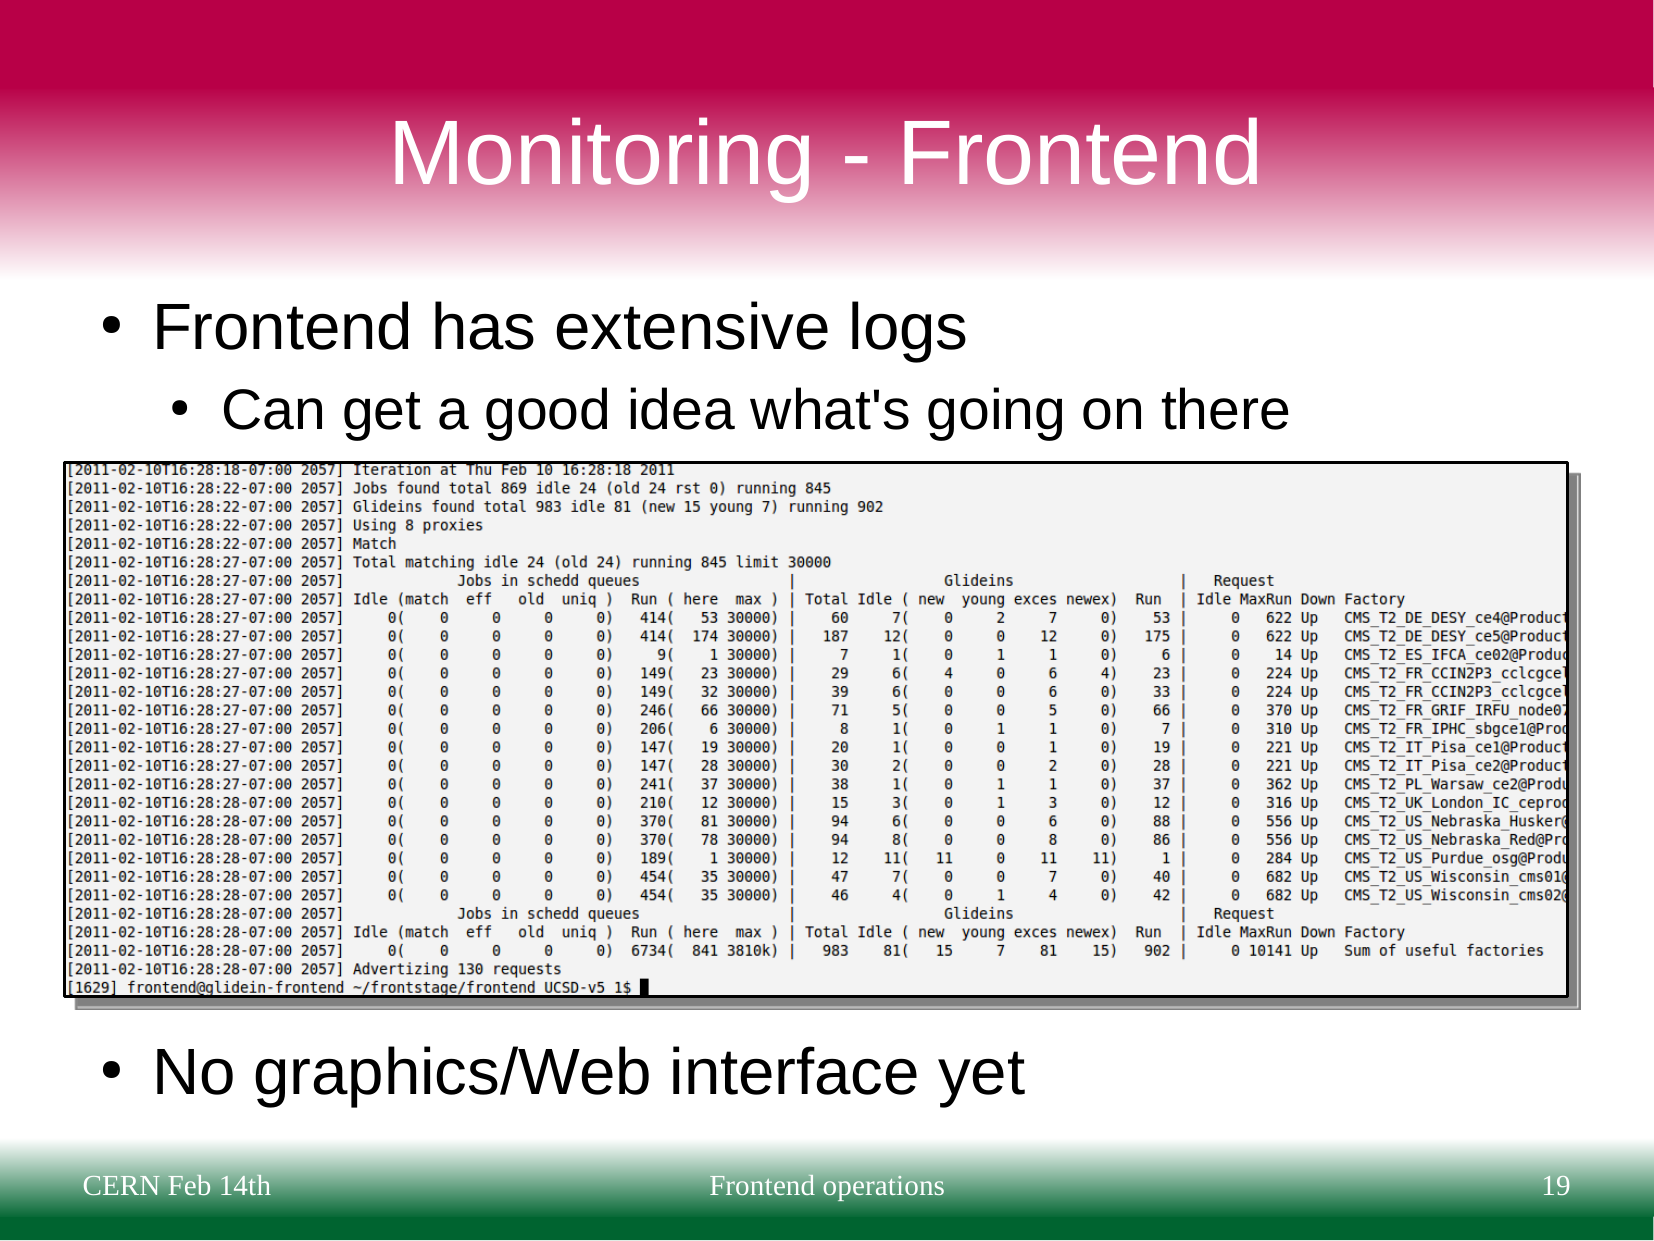

# Monitoring - Frontend
Frontend has extensive logs
Can get a good idea what's going on there
No graphics/Web interface yet
CERN Feb 14th
Frontend operations
19